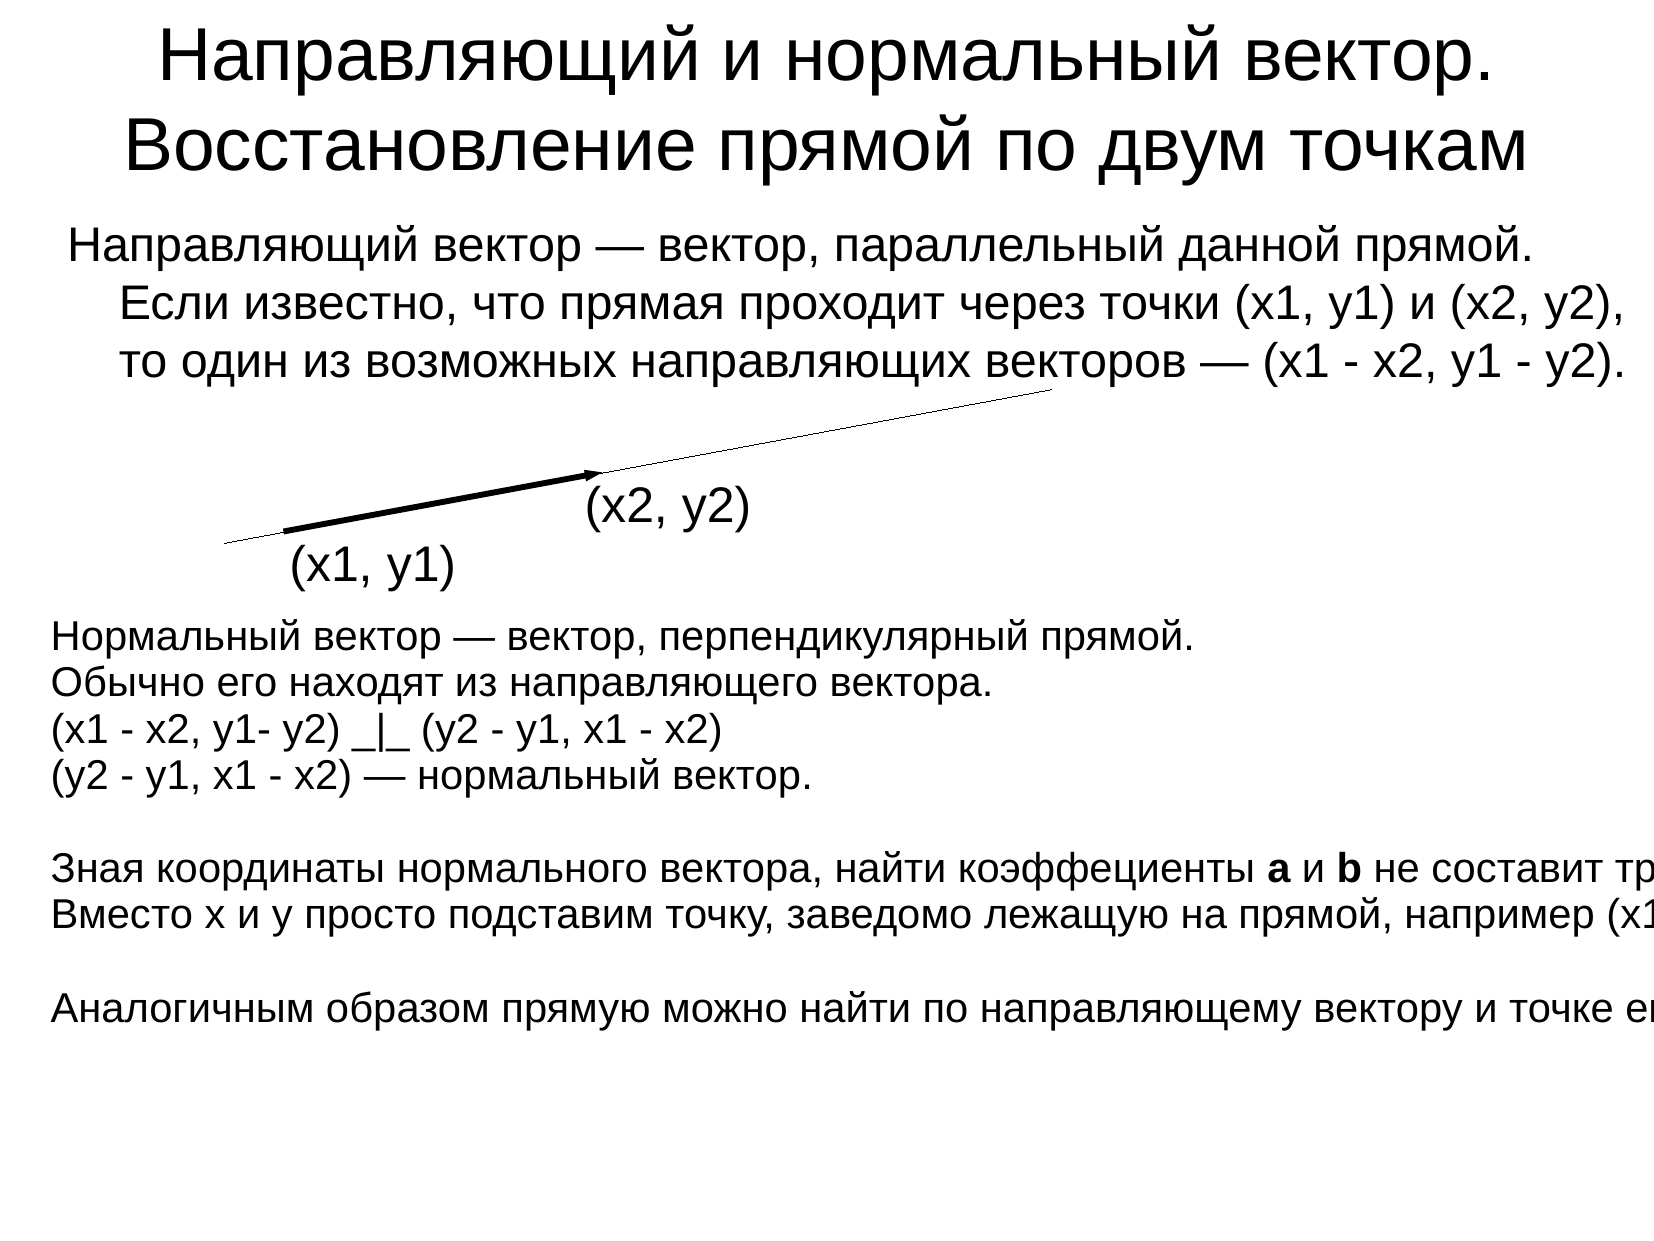

# Направляющий и нормальный вектор. Восстановление прямой по двум точкам
Направляющий вектор — вектор, параллельный данной прямой. Если известно, что прямая проходит через точки (x1, y1) и (x2, y2), то один из возможных направляющих векторов — (x1 - x2, y1 - y2).
(x2, y2)
(x1, y1)
Нормальный вектор — вектор, перпендикулярный прямой.
Обычно его находят из направляющего вектора.
(x1 - x2, y1- y2) _|_ (y2 - y1, x1 - x2)
(y2 - y1, x1 - x2) — нормальный вектор.
Зная координаты нормального вектора, найти коэффециенты a и b не составит труда. Зная координаты нормального вектора, коэффециент c проще всего найти, решив уравнение с неизвестной c. c = -(ax + by)
Вместо x и y просто подставим точку, заведомо лежащую на прямой, например (x1, y1)
Аналогичным образом прямую можно найти по направляющему вектору и точке его приложения.